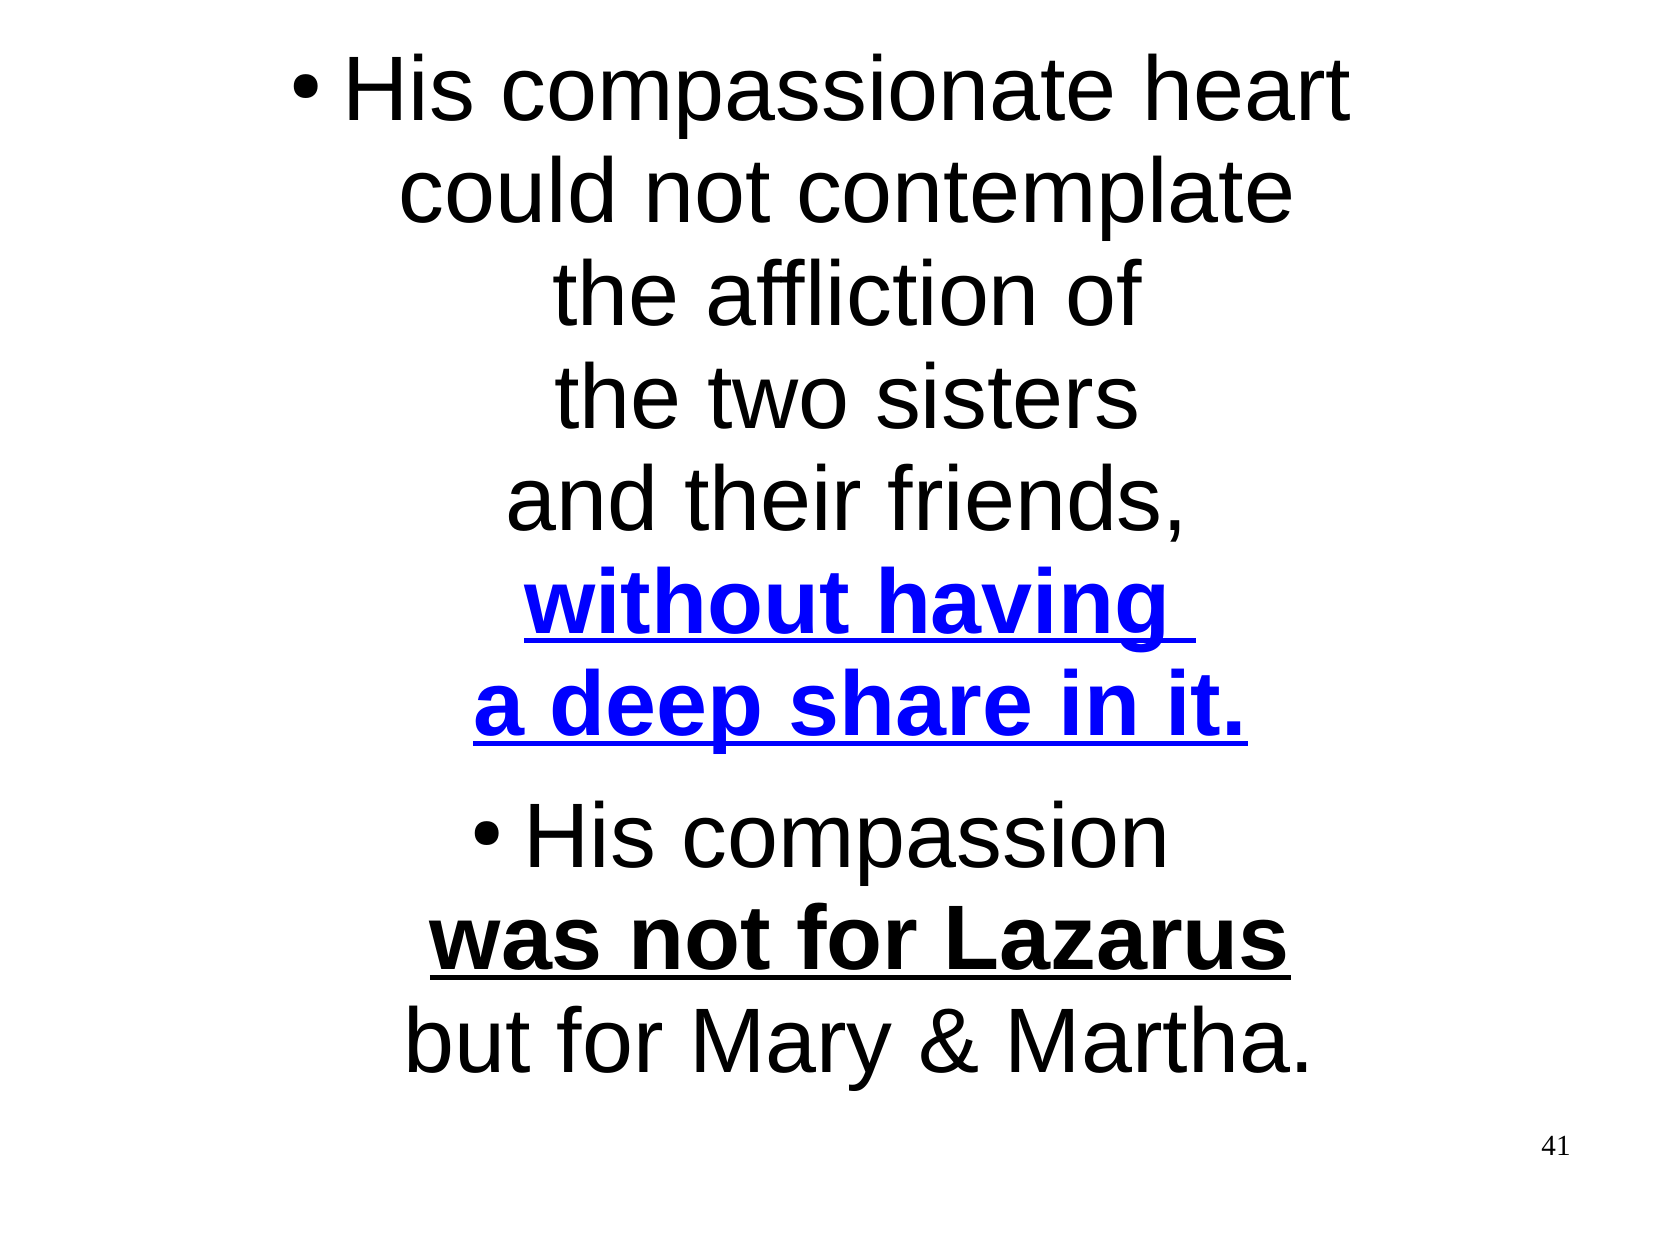

# His compassionate heart could not contemplate the affliction of the two sisters and their friends, without having a deep share in it.
His compassion
was not for Lazarus
but for Mary & Martha.
41